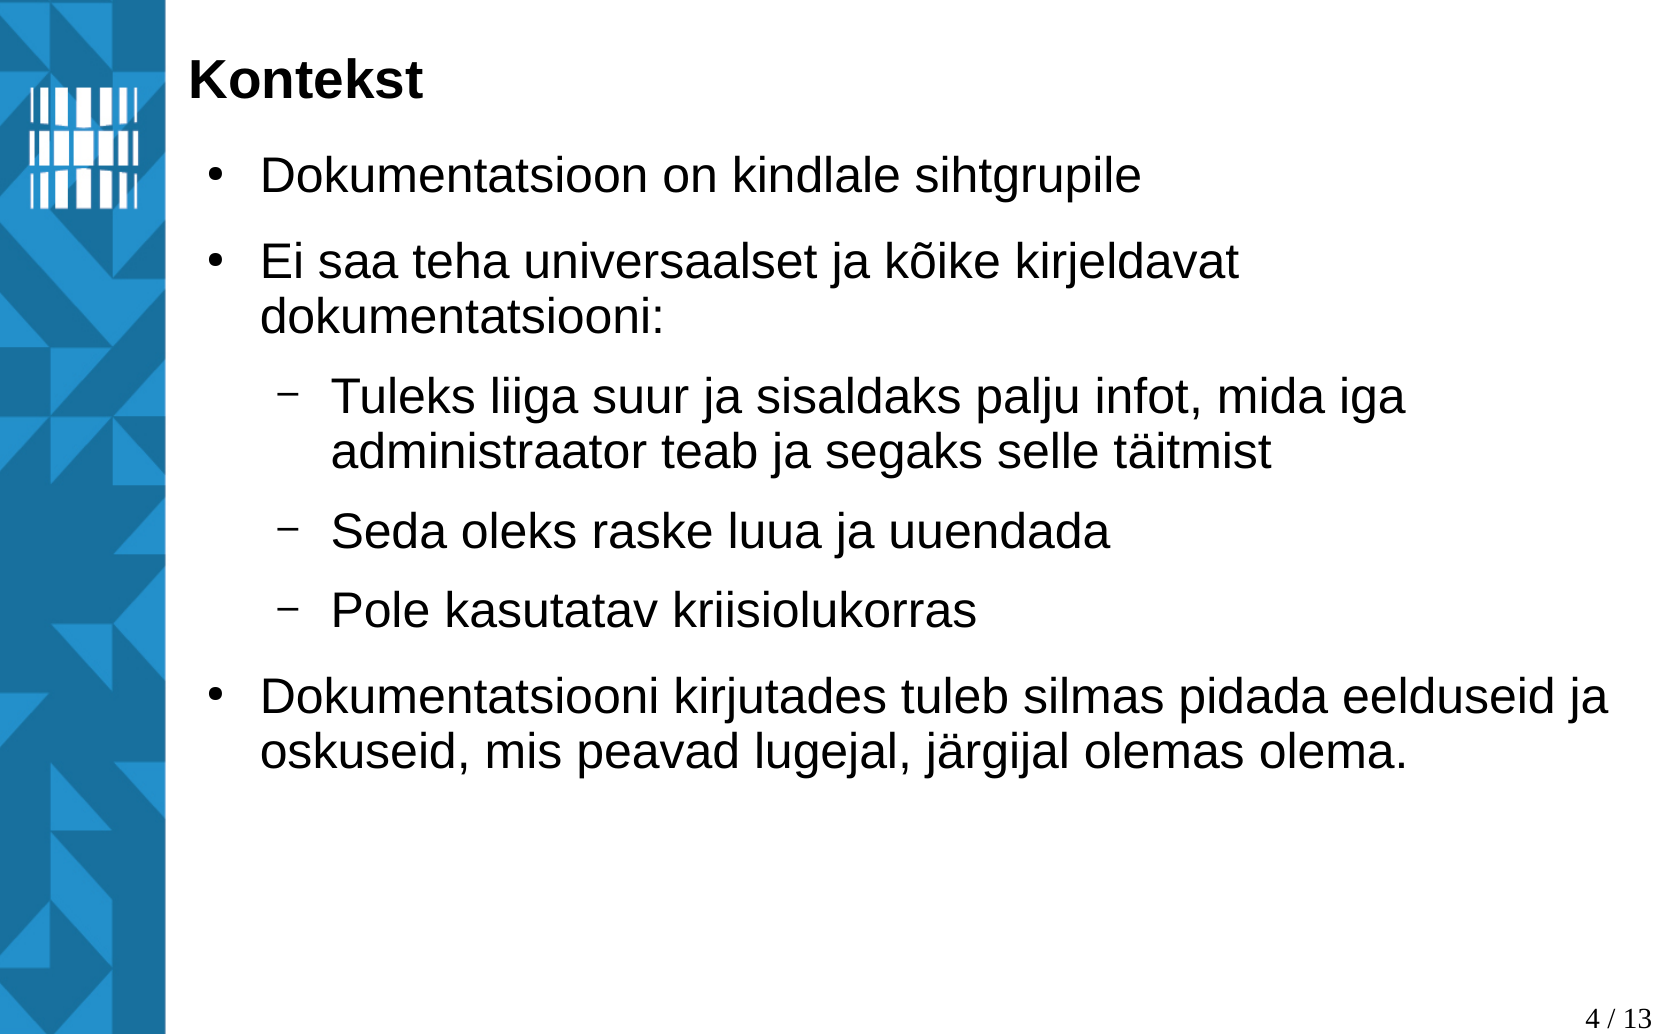

# Kontekst
Dokumentatsioon on kindlale sihtgrupile
Ei saa teha universaalset ja kõike kirjeldavat dokumentatsiooni:
Tuleks liiga suur ja sisaldaks palju infot, mida iga administraator teab ja segaks selle täitmist
Seda oleks raske luua ja uuendada
Pole kasutatav kriisiolukorras
Dokumentatsiooni kirjutades tuleb silmas pidada eelduseid ja oskuseid, mis peavad lugejal, järgijal olemas olema.
4